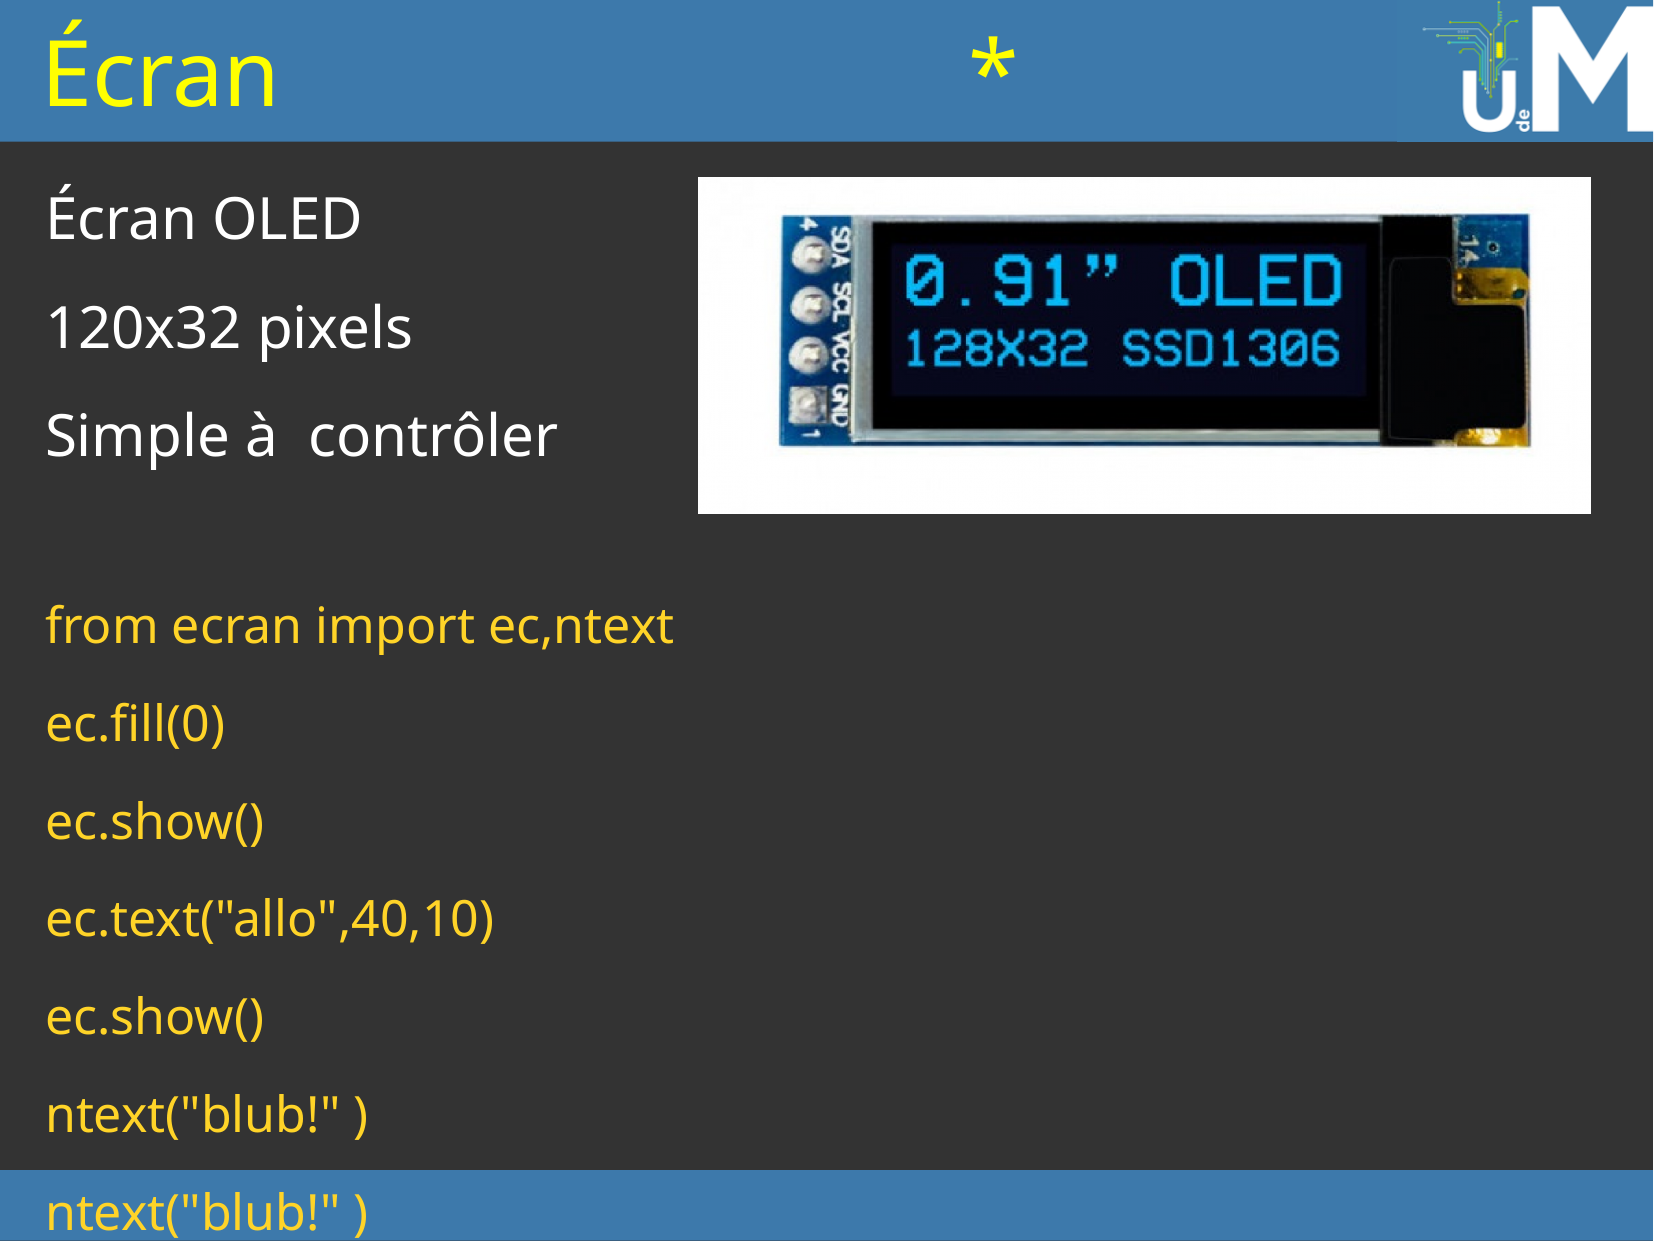

# Écran *
Écran OLED
120x32 pixels
Simple à contrôler
from ecran import ec,ntext
ec.fill(0)
ec.show()
ec.text("allo",40,10)
ec.show()
ntext("blub!" )
ntext("blub!" )